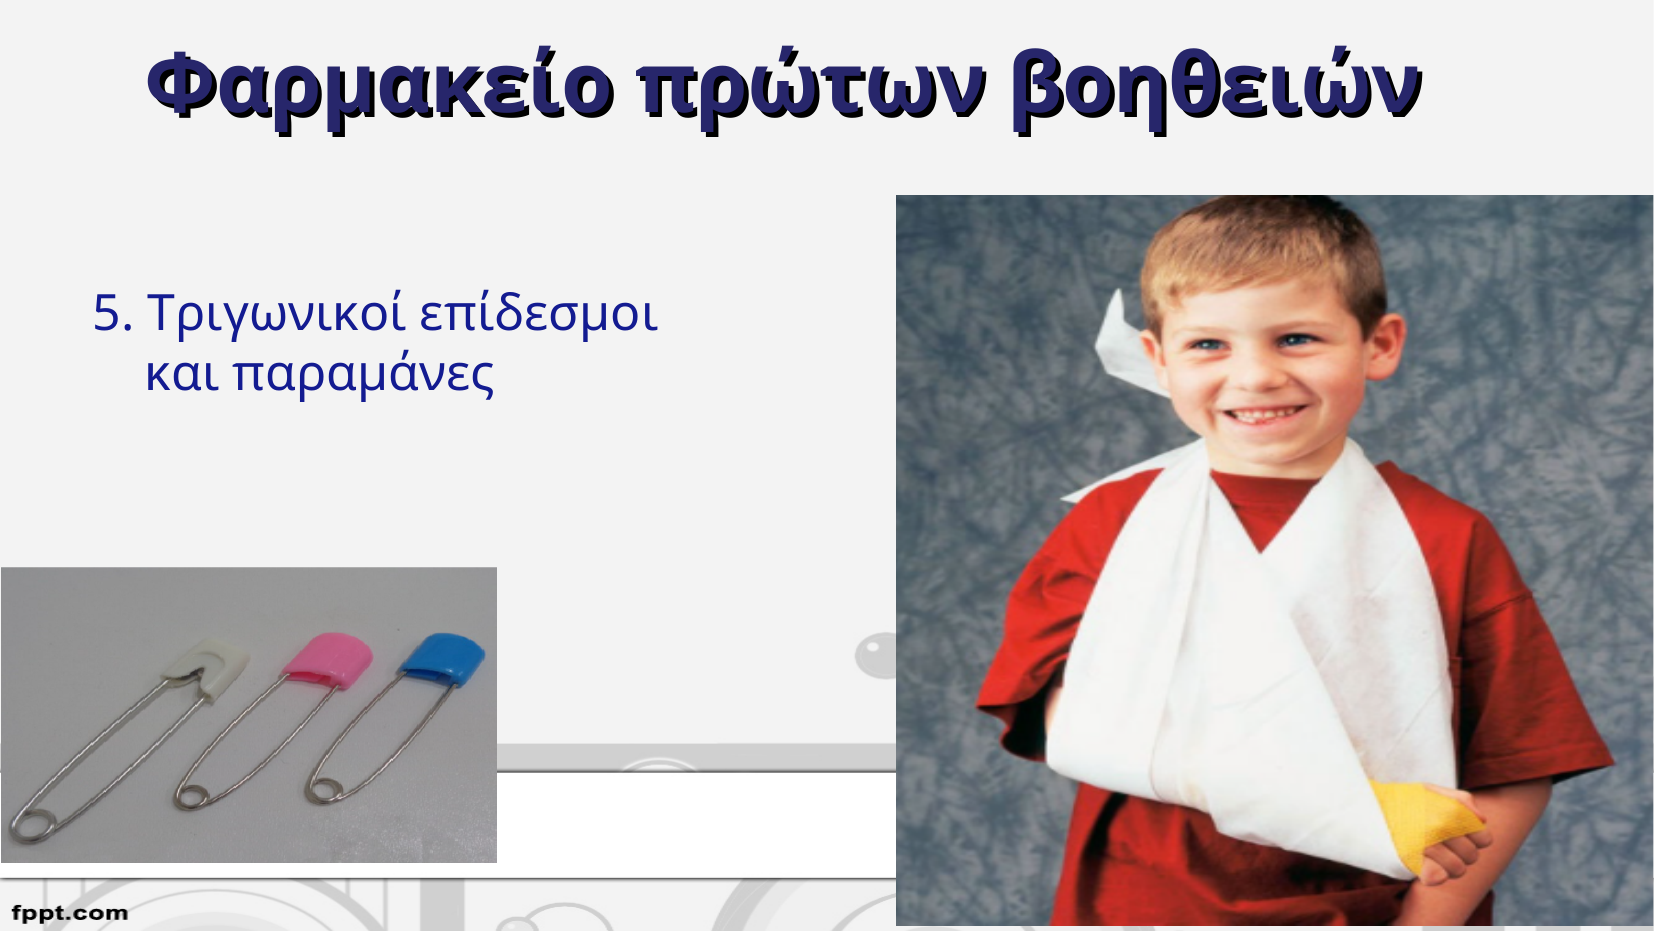

Φαρμακείο πρώτων βοηθειών
5. Τριγωνικοί επίδεσμοι
 και παραμάνες